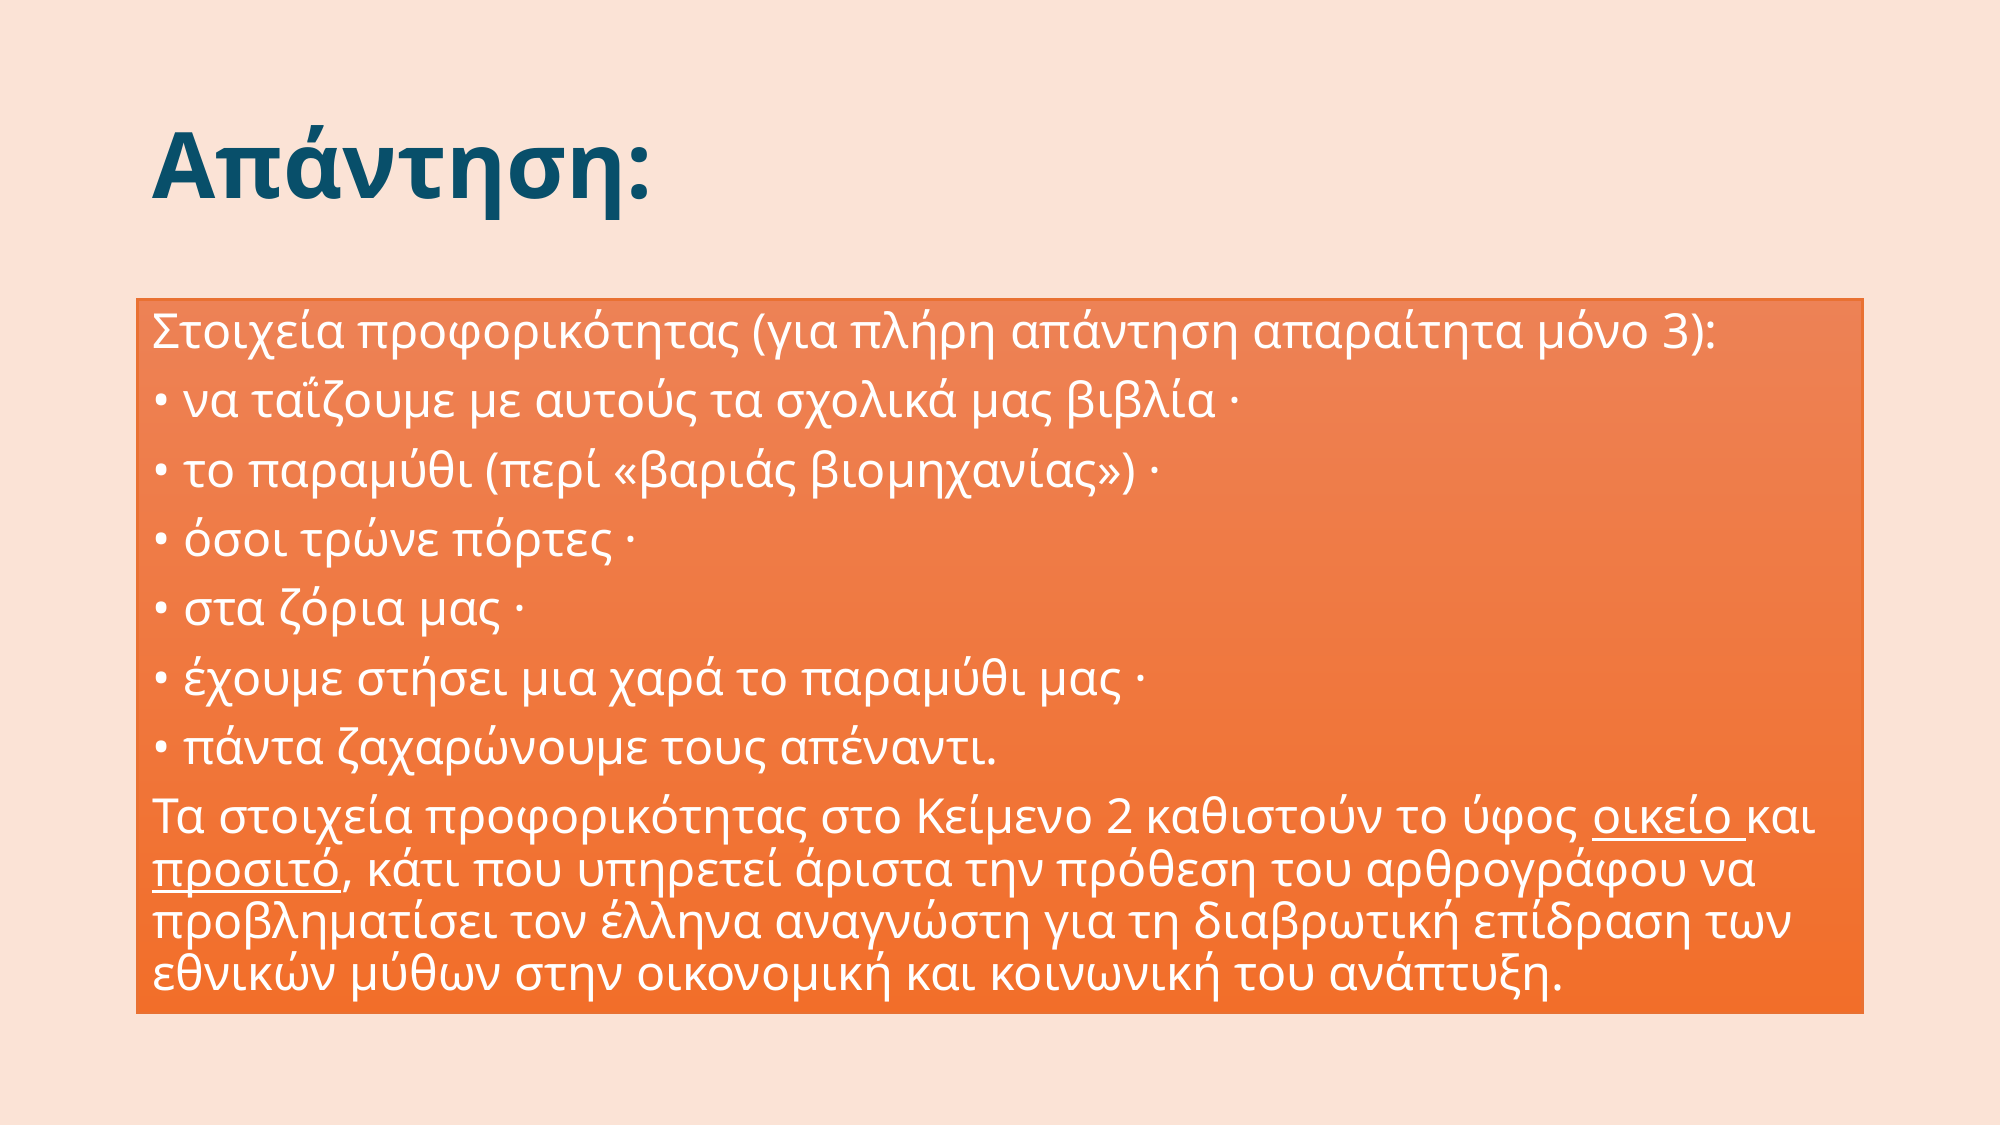

# Απάντηση:
Στοιχεία προφορικότητας (για πλήρη απάντηση απαραίτητα μόνο 3):
• να ταΐζουμε με αυτούς τα σχολικά μας βιβλία ·
• το παραμύθι (περί «βαριάς βιομηχανίας») ·
• όσοι τρώνε πόρτες ·
• στα ζόρια μας ·
• έχουμε στήσει μια χαρά το παραμύθι μας ·
• πάντα ζαχαρώνουμε τους απέναντι.
Τα στοιχεία προφορικότητας στο Κείμενο 2 καθιστούν το ύφος οικείο και προσιτό, κάτι που υπηρετεί άριστα την πρόθεση του αρθρογράφου να προβληματίσει τον έλληνα αναγνώστη για τη διαβρωτική επίδραση των εθνικών μύθων στην οικονομική και κοινωνική του ανάπτυξη.